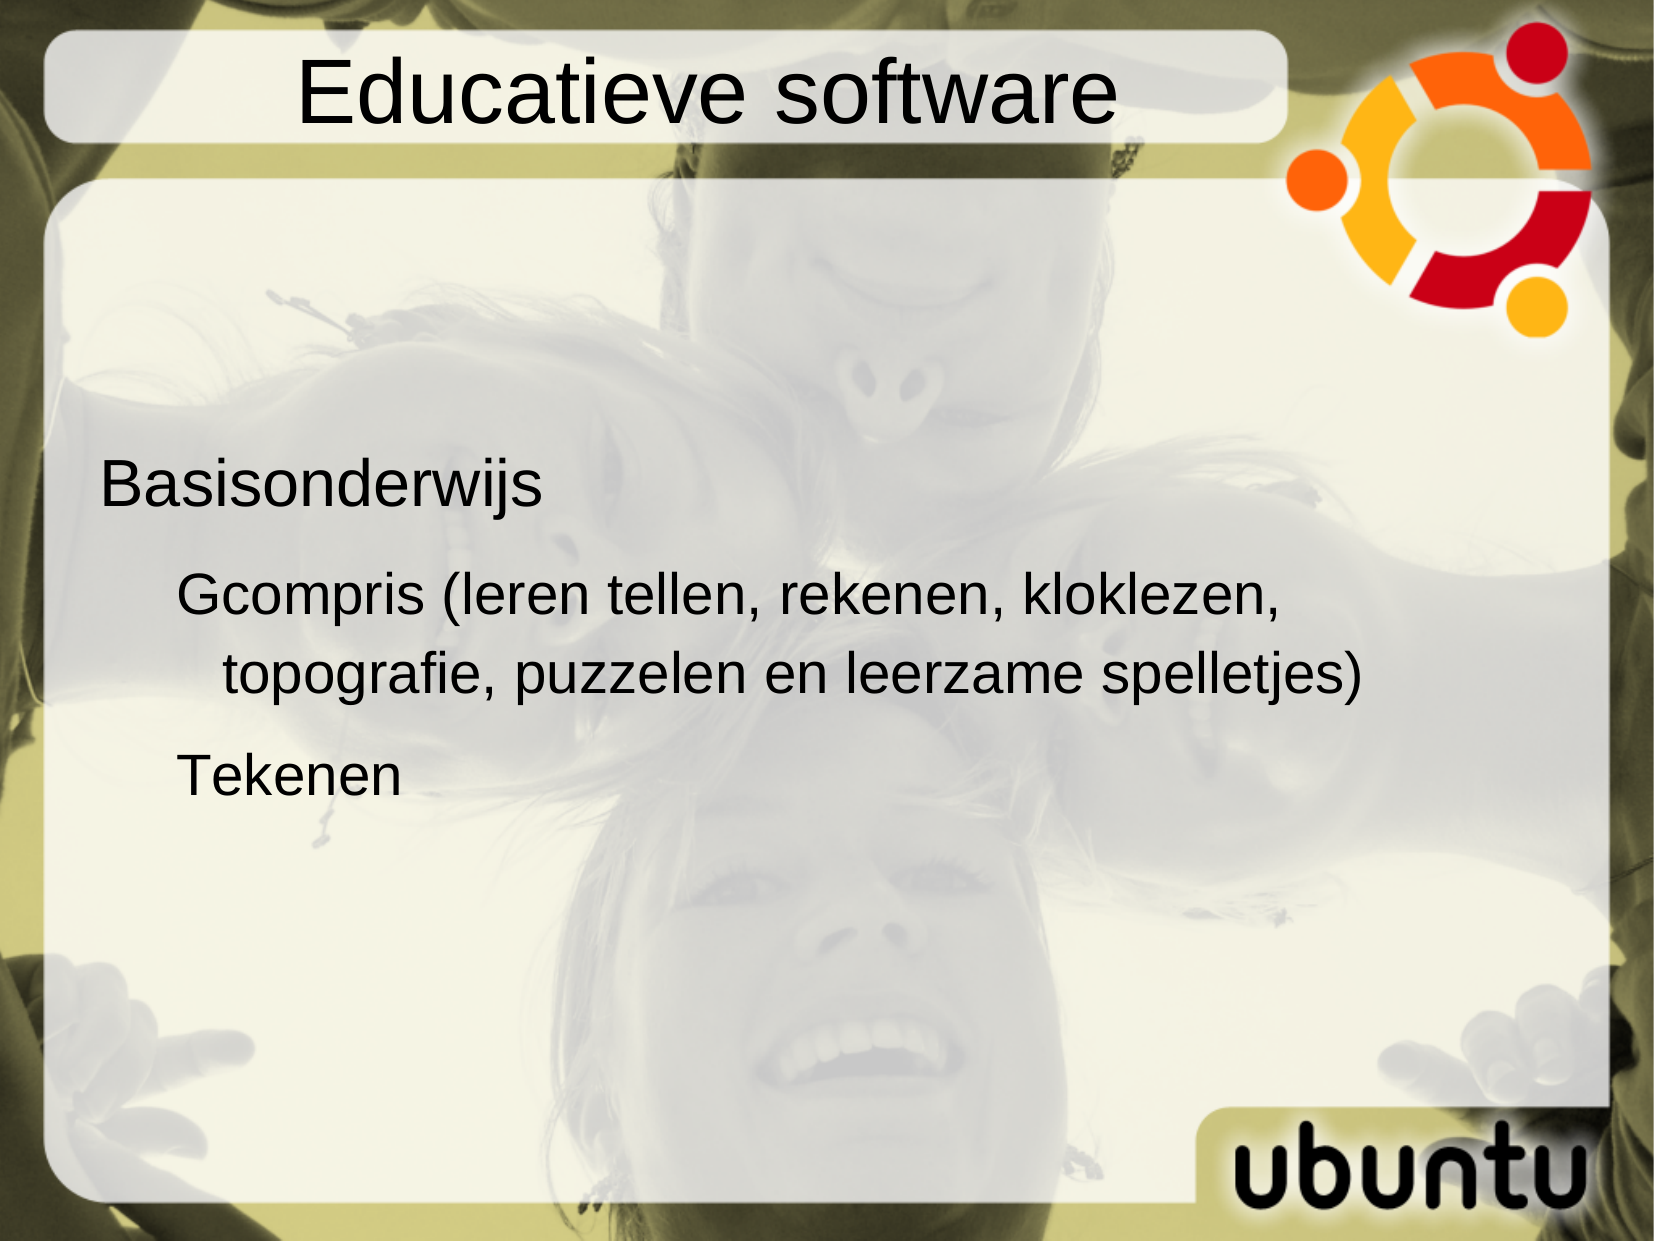

# Educatieve software
Basisonderwijs
Gcompris (leren tellen, rekenen, kloklezen, topografie, puzzelen en leerzame spelletjes)‏
Tekenen